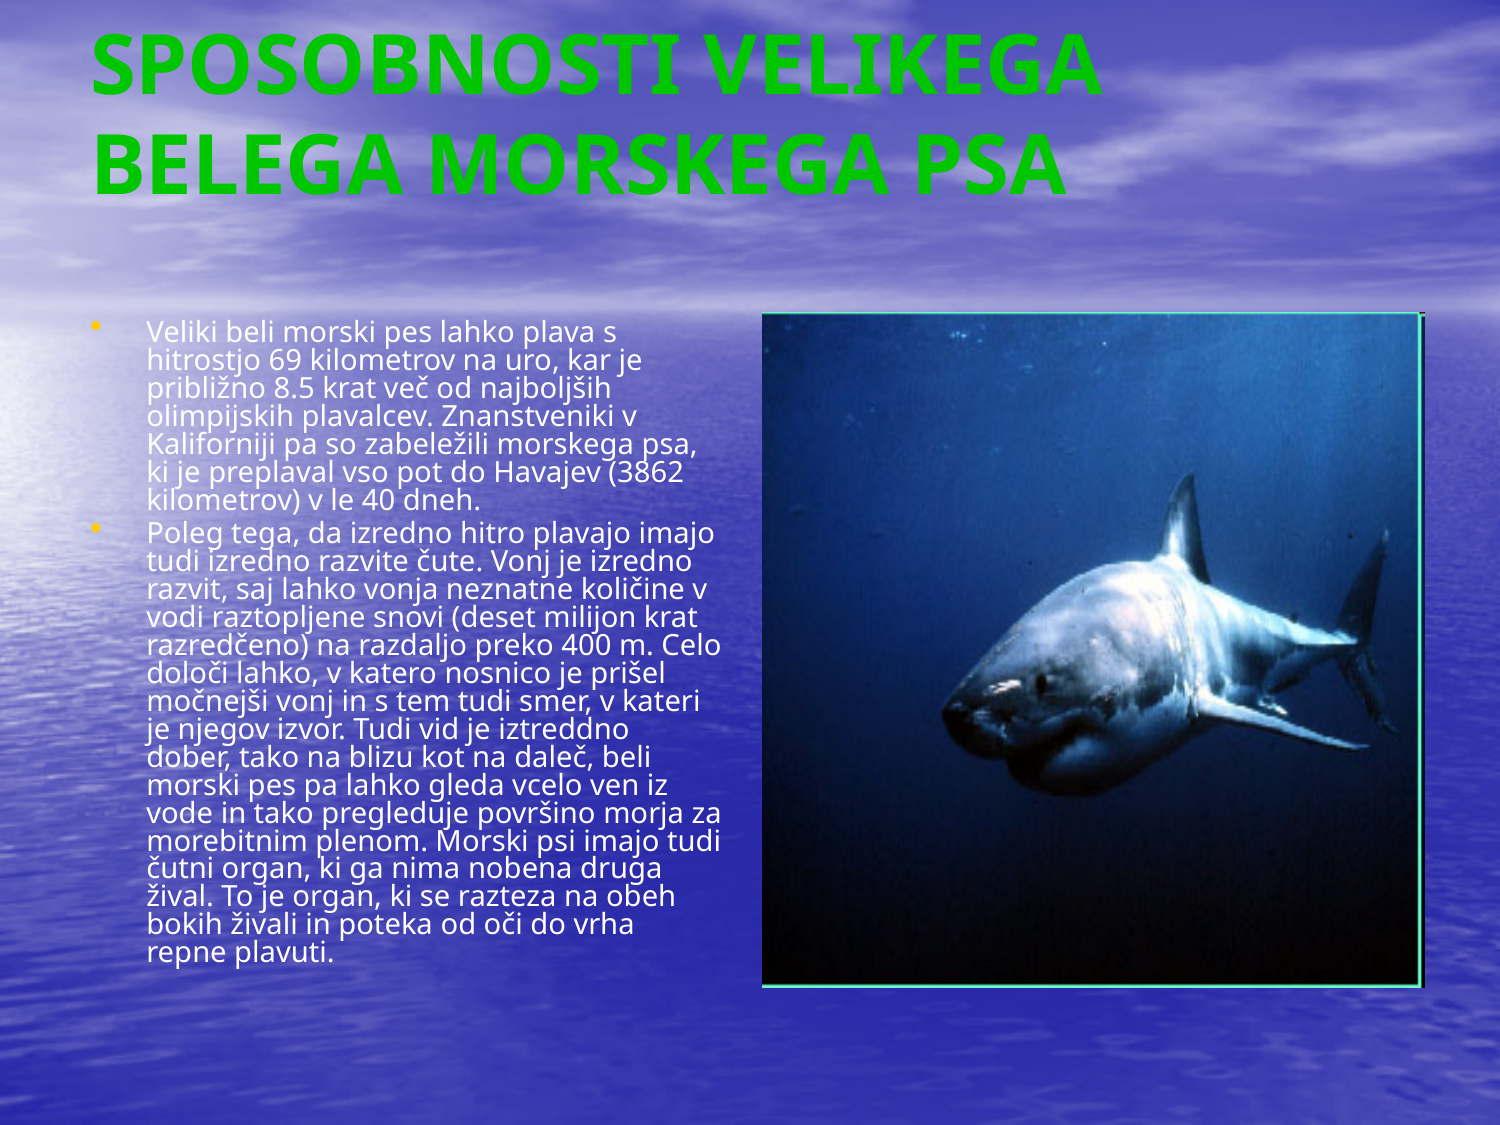

# SPOSOBNOSTI VELIKEGA BELEGA MORSKEGA PSA
Veliki beli morski pes lahko plava s hitrostjo 69 kilometrov na uro, kar je približno 8.5 krat več od najboljših olimpijskih plavalcev. Znanstveniki v Kaliforniji pa so zabeležili morskega psa, ki je preplaval vso pot do Havajev (3862 kilometrov) v le 40 dneh.
Poleg tega, da izredno hitro plavajo imajo tudi izredno razvite čute. Vonj je izredno razvit, saj lahko vonja neznatne količine v vodi raztopljene snovi (deset milijon krat razredčeno) na razdaljo preko 400 m. Celo določi lahko, v katero nosnico je prišel močnejši vonj in s tem tudi smer, v kateri je njegov izvor. Tudi vid je iztreddno dober, tako na blizu kot na daleč, beli morski pes pa lahko gleda vcelo ven iz vode in tako pregleduje površino morja za morebitnim plenom. Morski psi imajo tudi čutni organ, ki ga nima nobena druga žival. To je organ, ki se razteza na obeh bokih živali in poteka od oči do vrha repne plavuti.